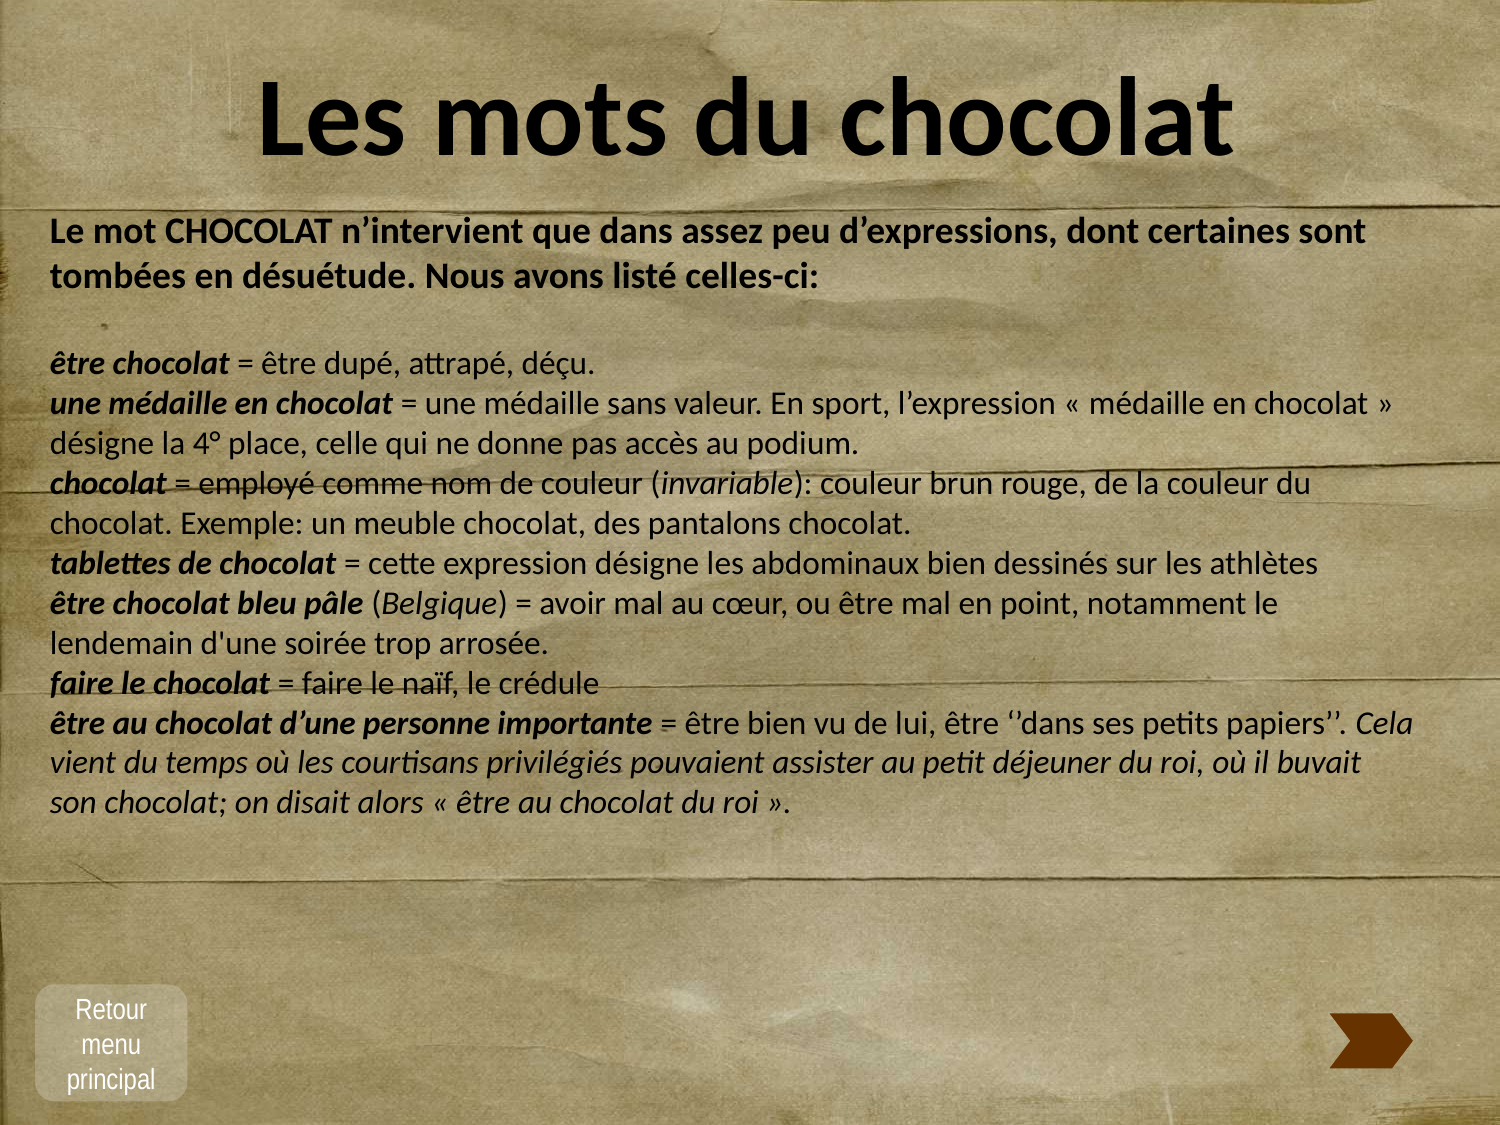

Les mots du chocolat
#
Le mot CHOCOLAT n’intervient que dans assez peu d’expressions, dont certaines sont tombées en désuétude. Nous avons listé celles-ci:
être chocolat = être dupé, attrapé, déçu.
une médaille en chocolat = une médaille sans valeur. En sport, l’expression « médaille en chocolat » désigne la 4° place, celle qui ne donne pas accès au podium.
chocolat = employé comme nom de couleur (invariable): couleur brun rouge, de la couleur du chocolat. Exemple: un meuble chocolat, des pantalons chocolat.
tablettes de chocolat = cette expression désigne les abdominaux bien dessinés sur les athlètes
être chocolat bleu pâle (Belgique) = avoir mal au cœur, ou être mal en point, notamment le lendemain d'une soirée trop arrosée.
faire le chocolat = faire le naïf, le crédule
être au chocolat d’une personne importante = être bien vu de lui, être ‘’dans ses petits papiers’’. Cela vient du temps où les courtisans privilégiés pouvaient assister au petit déjeuner du roi, où il buvait son chocolat; on disait alors « être au chocolat du roi ».
Retour menu
principal